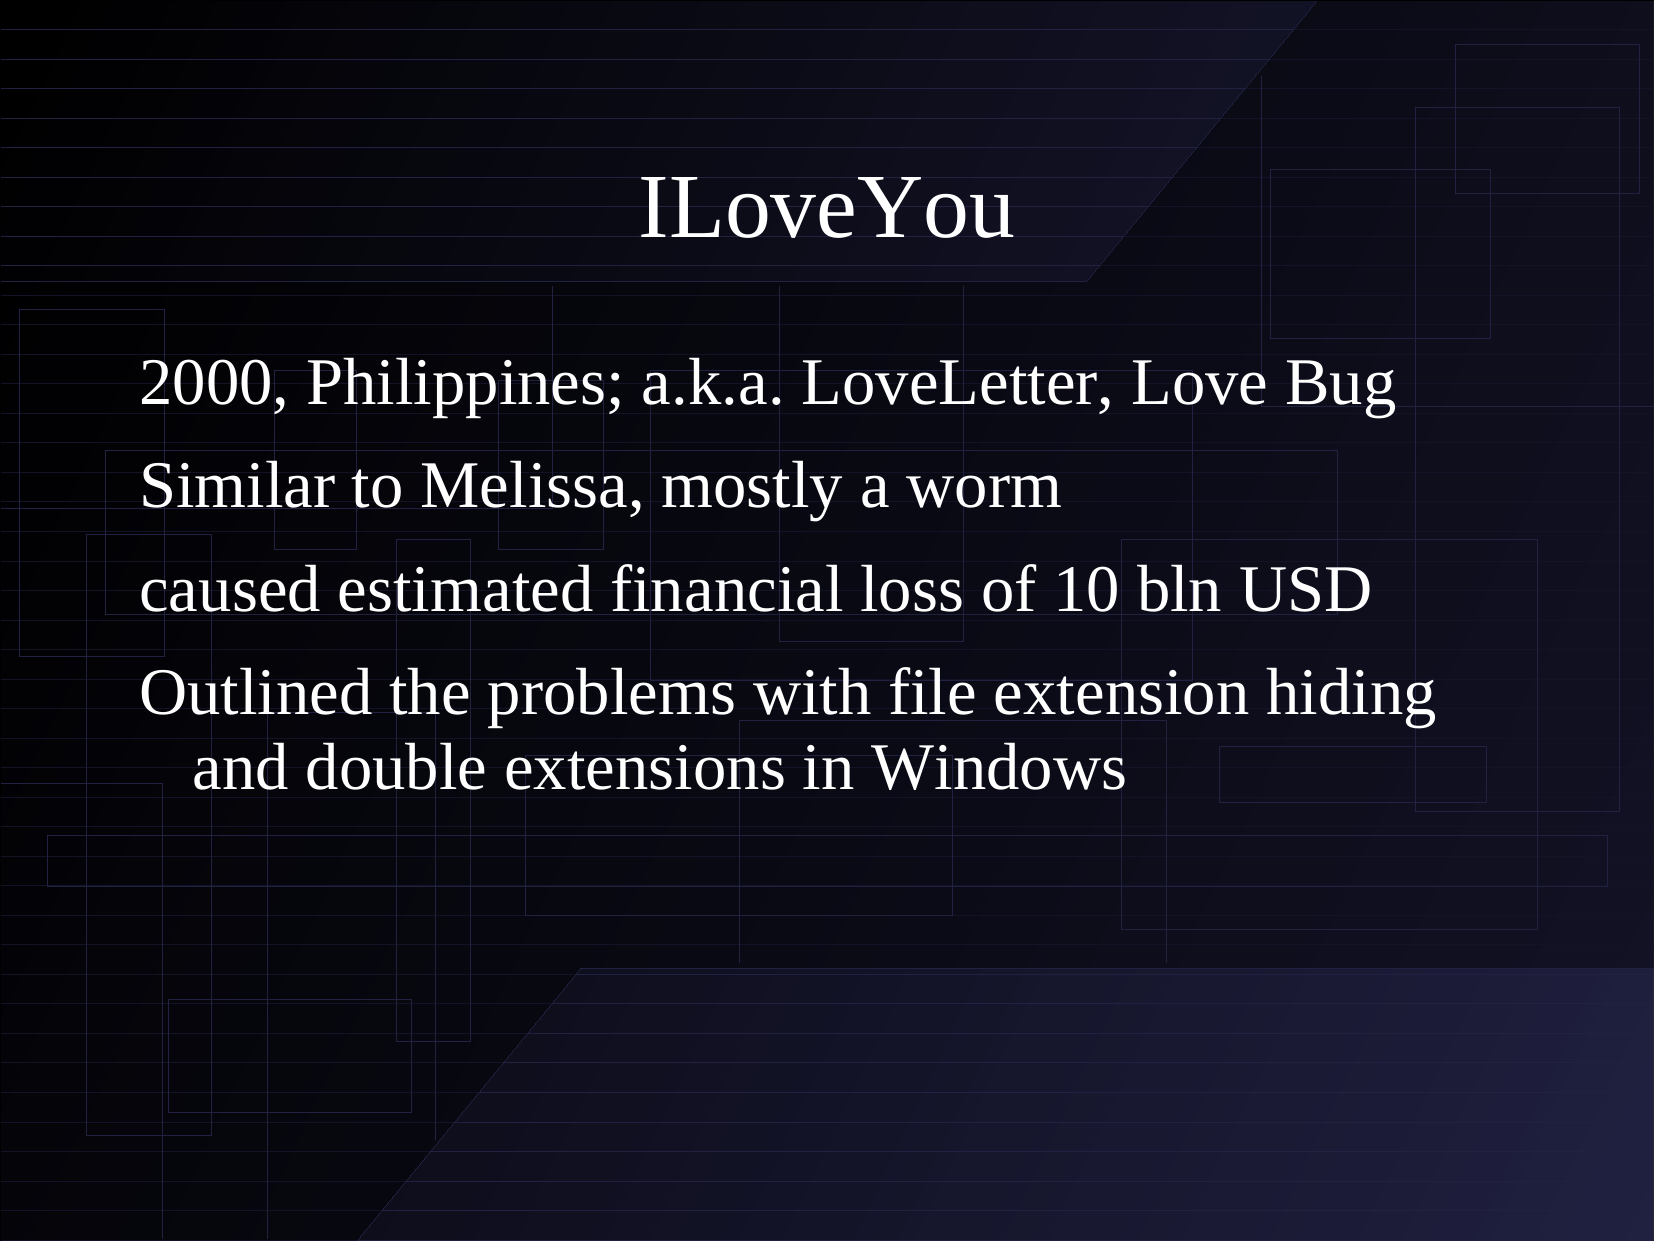

# ILoveYou
2000, Philippines; a.k.a. LoveLetter, Love Bug
Similar to Melissa, mostly a worm
caused estimated financial loss of 10 bln USD
Outlined the problems with file extension hiding and double extensions in Windows